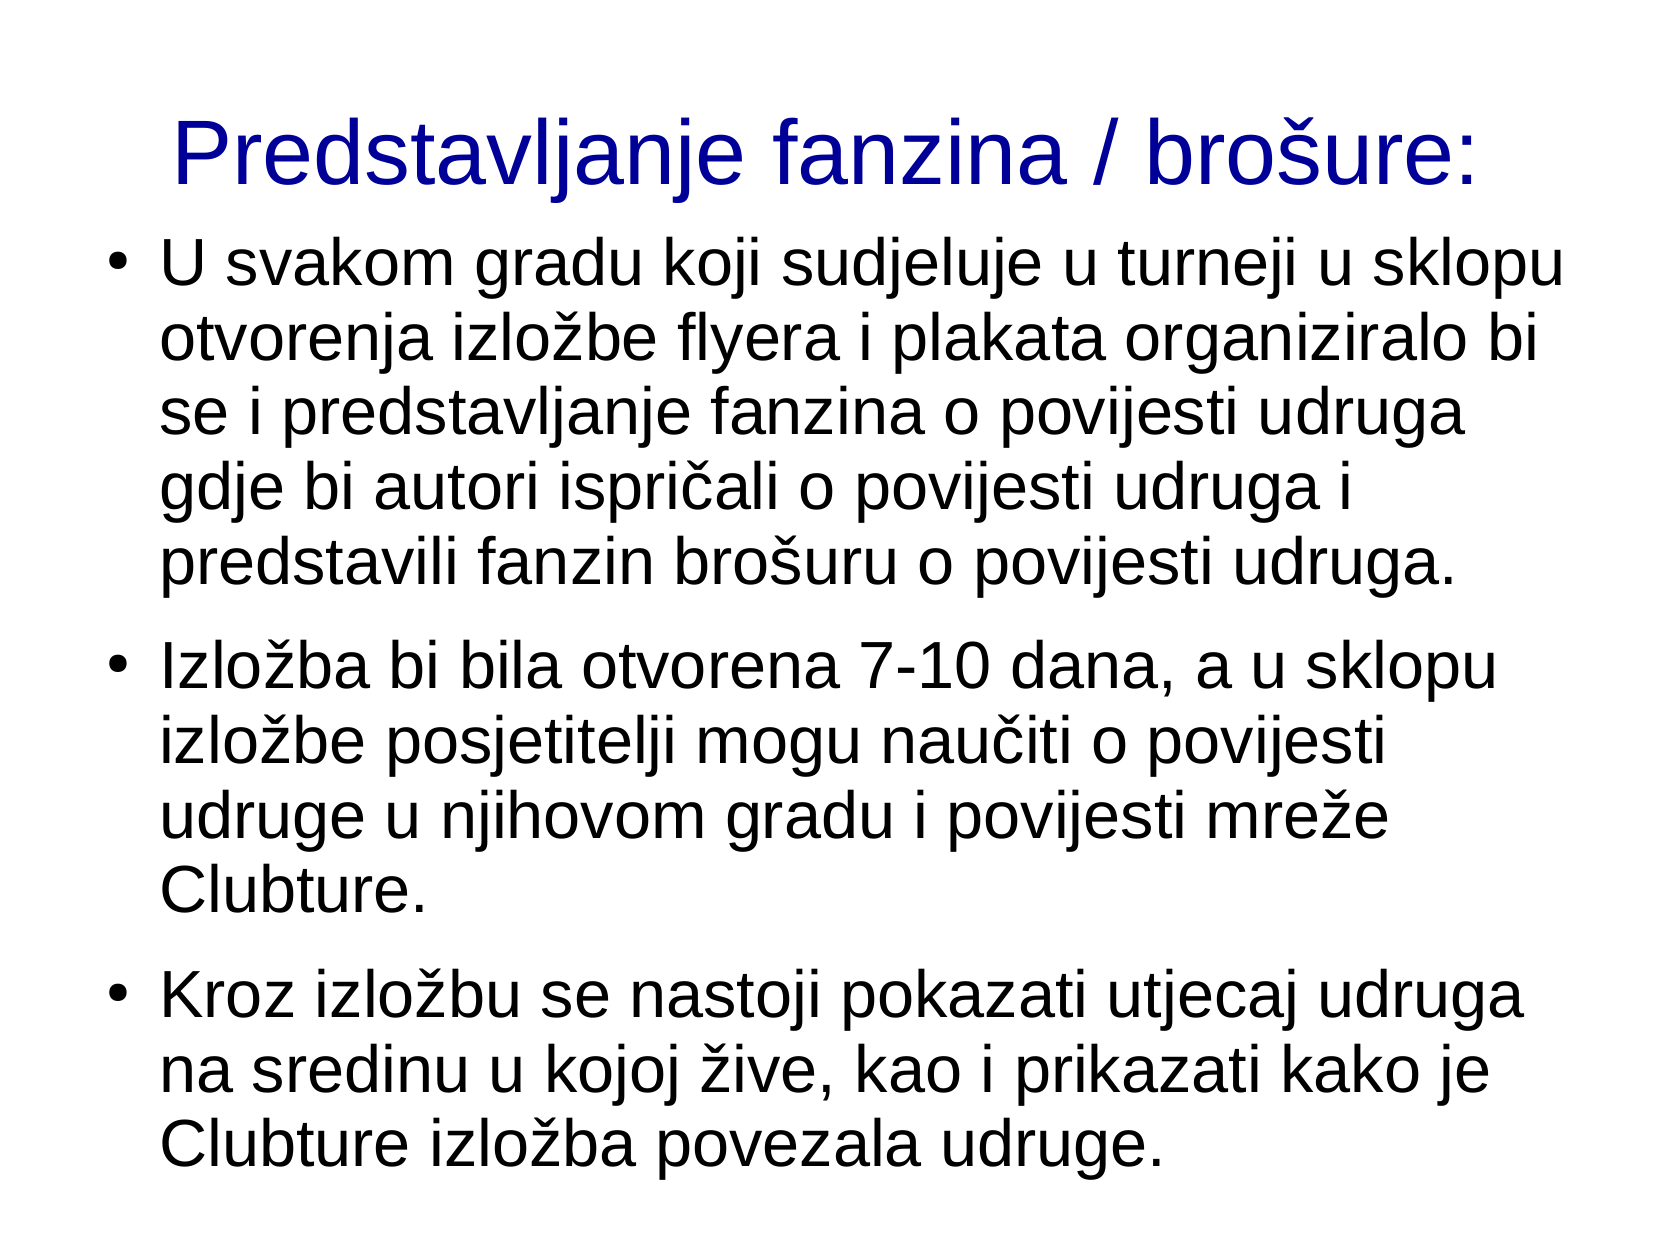

# Predstavljanje fanzina / brošure:
U svakom gradu koji sudjeluje u turneji u sklopu otvorenja izložbe flyera i plakata organiziralo bi se i predstavljanje fanzina o povijesti udruga gdje bi autori ispričali o povijesti udruga i predstavili fanzin brošuru o povijesti udruga.
Izložba bi bila otvorena 7-10 dana, a u sklopu izložbe posjetitelji mogu naučiti o povijesti udruge u njihovom gradu i povijesti mreže Clubture.
Kroz izložbu se nastoji pokazati utjecaj udruga na sredinu u kojoj žive, kao i prikazati kako je Clubture izložba povezala udruge.